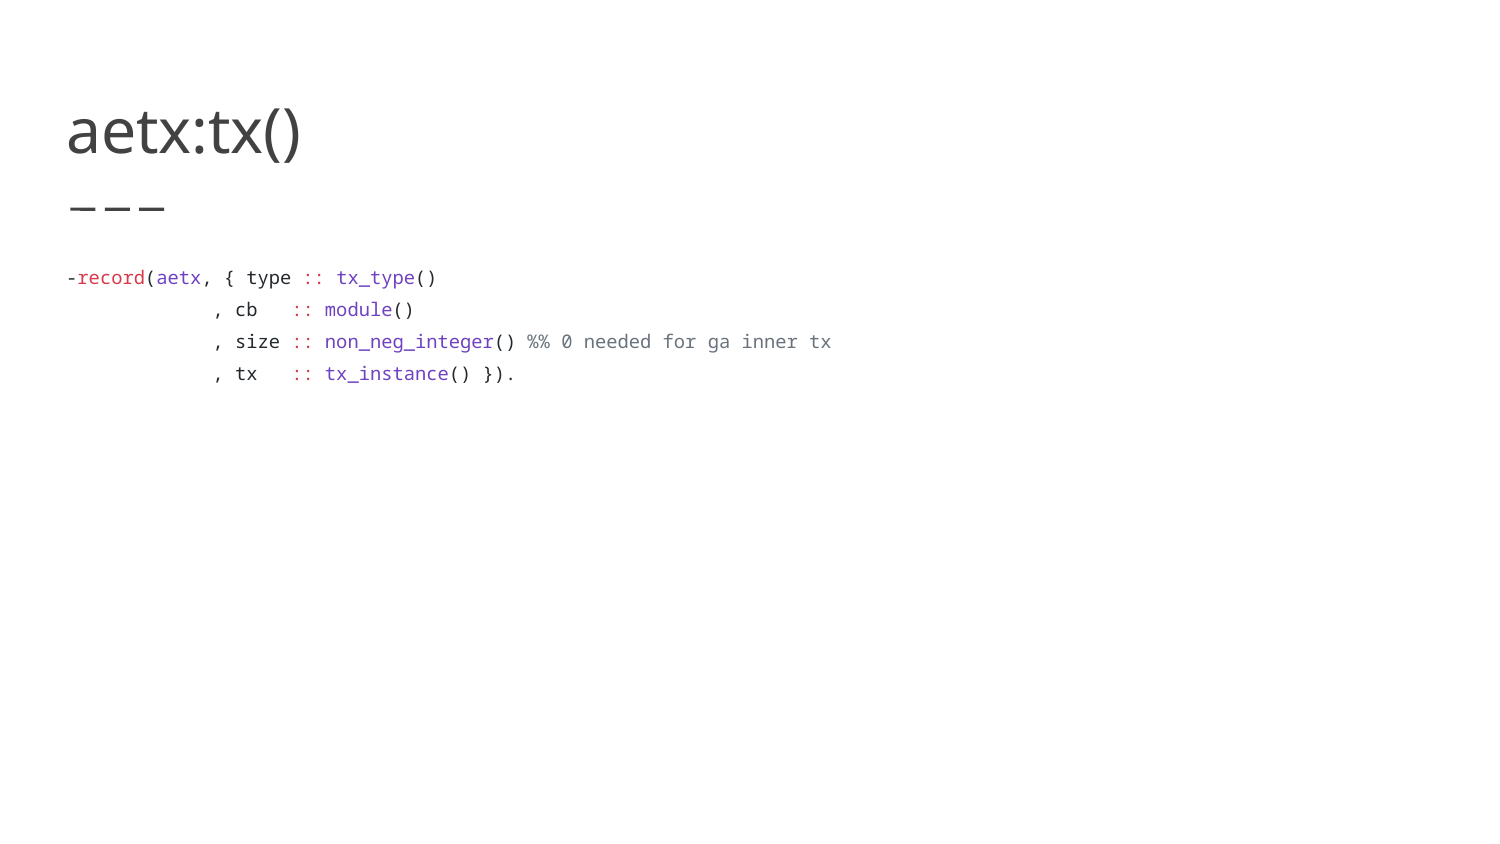

# aetx:tx()
-record(aetx, { type :: tx_type()
 , cb :: module()
 , size :: non_neg_integer() %% 0 needed for ga inner tx
 , tx :: tx_instance() }).